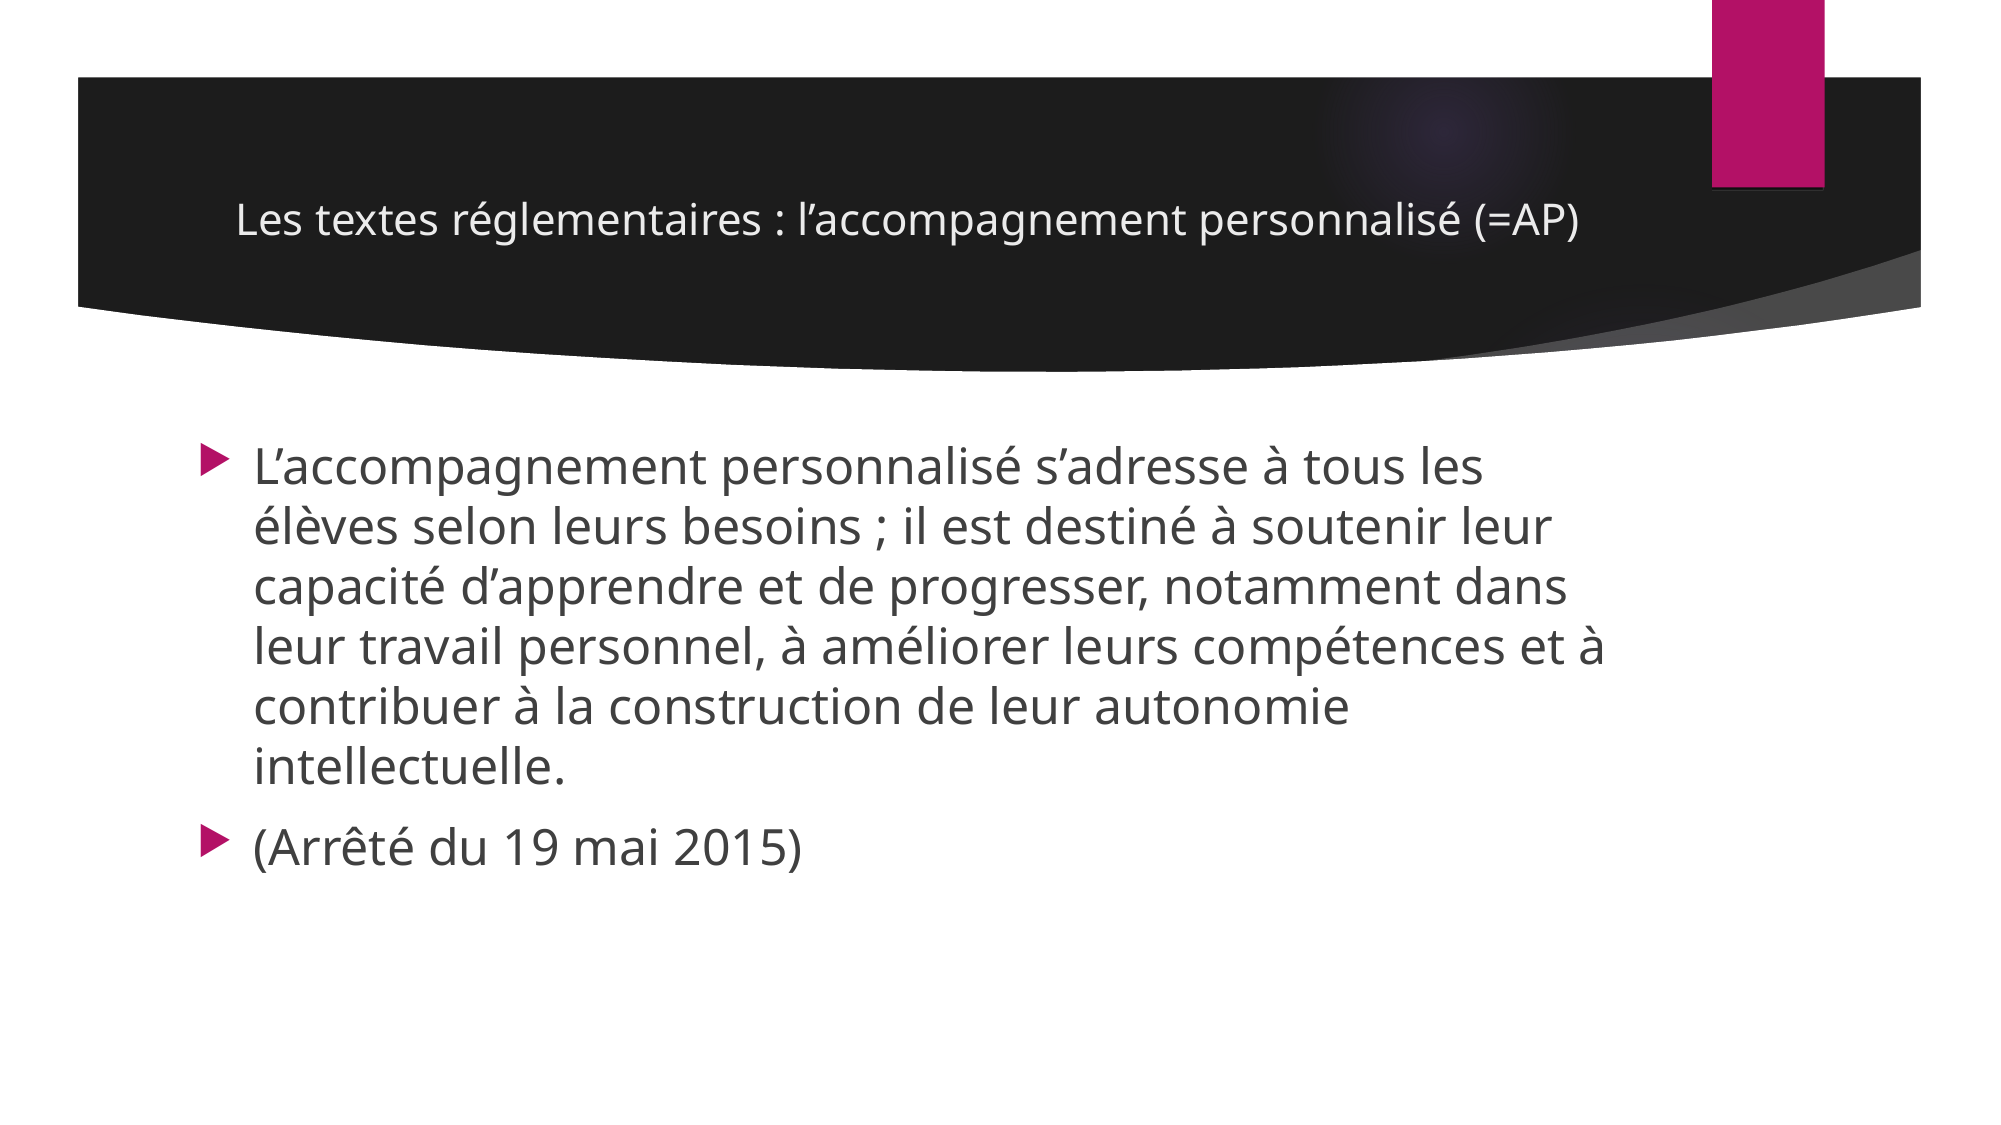

# Les textes réglementaires : l’accompagnement personnalisé (=AP)
L’accompagnement personnalisé s’adresse à tous les élèves selon leurs besoins ; il est destiné à soutenir leur capacité d’apprendre et de progresser, notamment dans leur travail personnel, à améliorer leurs compétences et à contribuer à la construction de leur autonomie intellectuelle.
(Arrêté du 19 mai 2015)